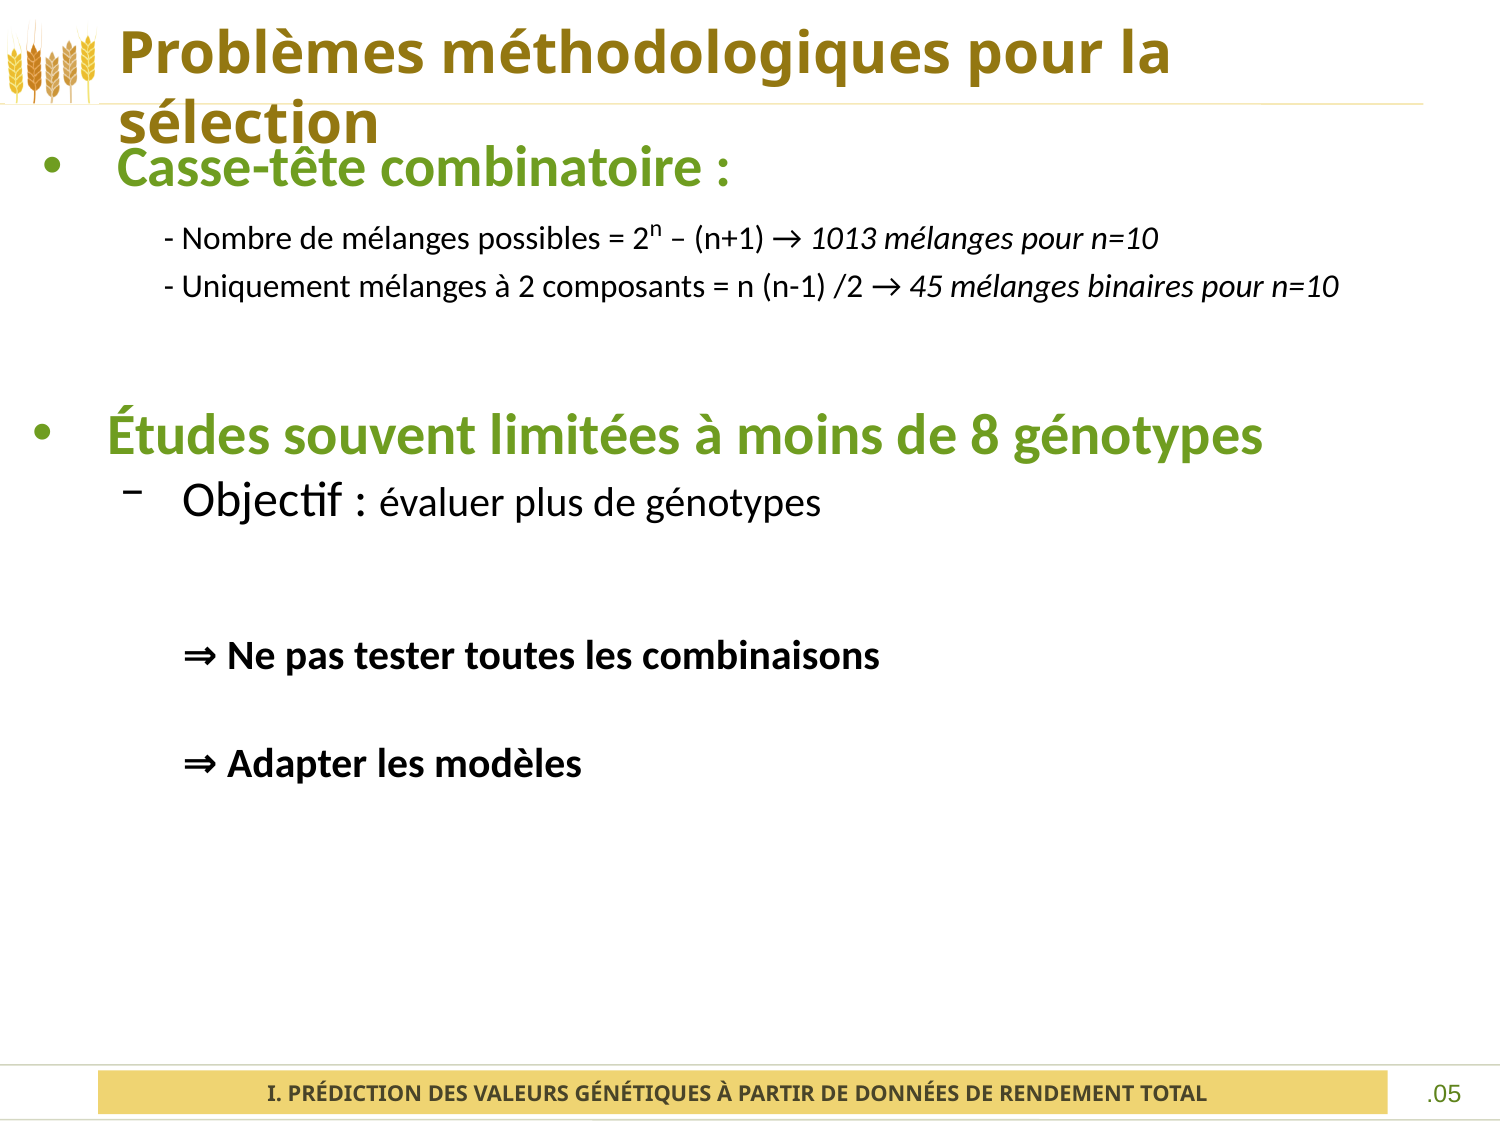

Problèmes méthodologiques pour la sélection
# Casse-tête combinatoire :
- Nombre de mélanges possibles = 2n – (n+1) → 1013 mélanges pour n=10
- Uniquement mélanges à 2 composants = n (n-1) /2 → 45 mélanges binaires pour n=10
Études souvent limitées à moins de 8 génotypes
Objectif : évaluer plus de génotypes
⇒ Ne pas tester toutes les combinaisons
⇒ Adapter les modèles
I. PRÉDICTION DES VALEURS GÉNÉTIQUES À PARTIR DE DONNÉES DE RENDEMENT TOTAL